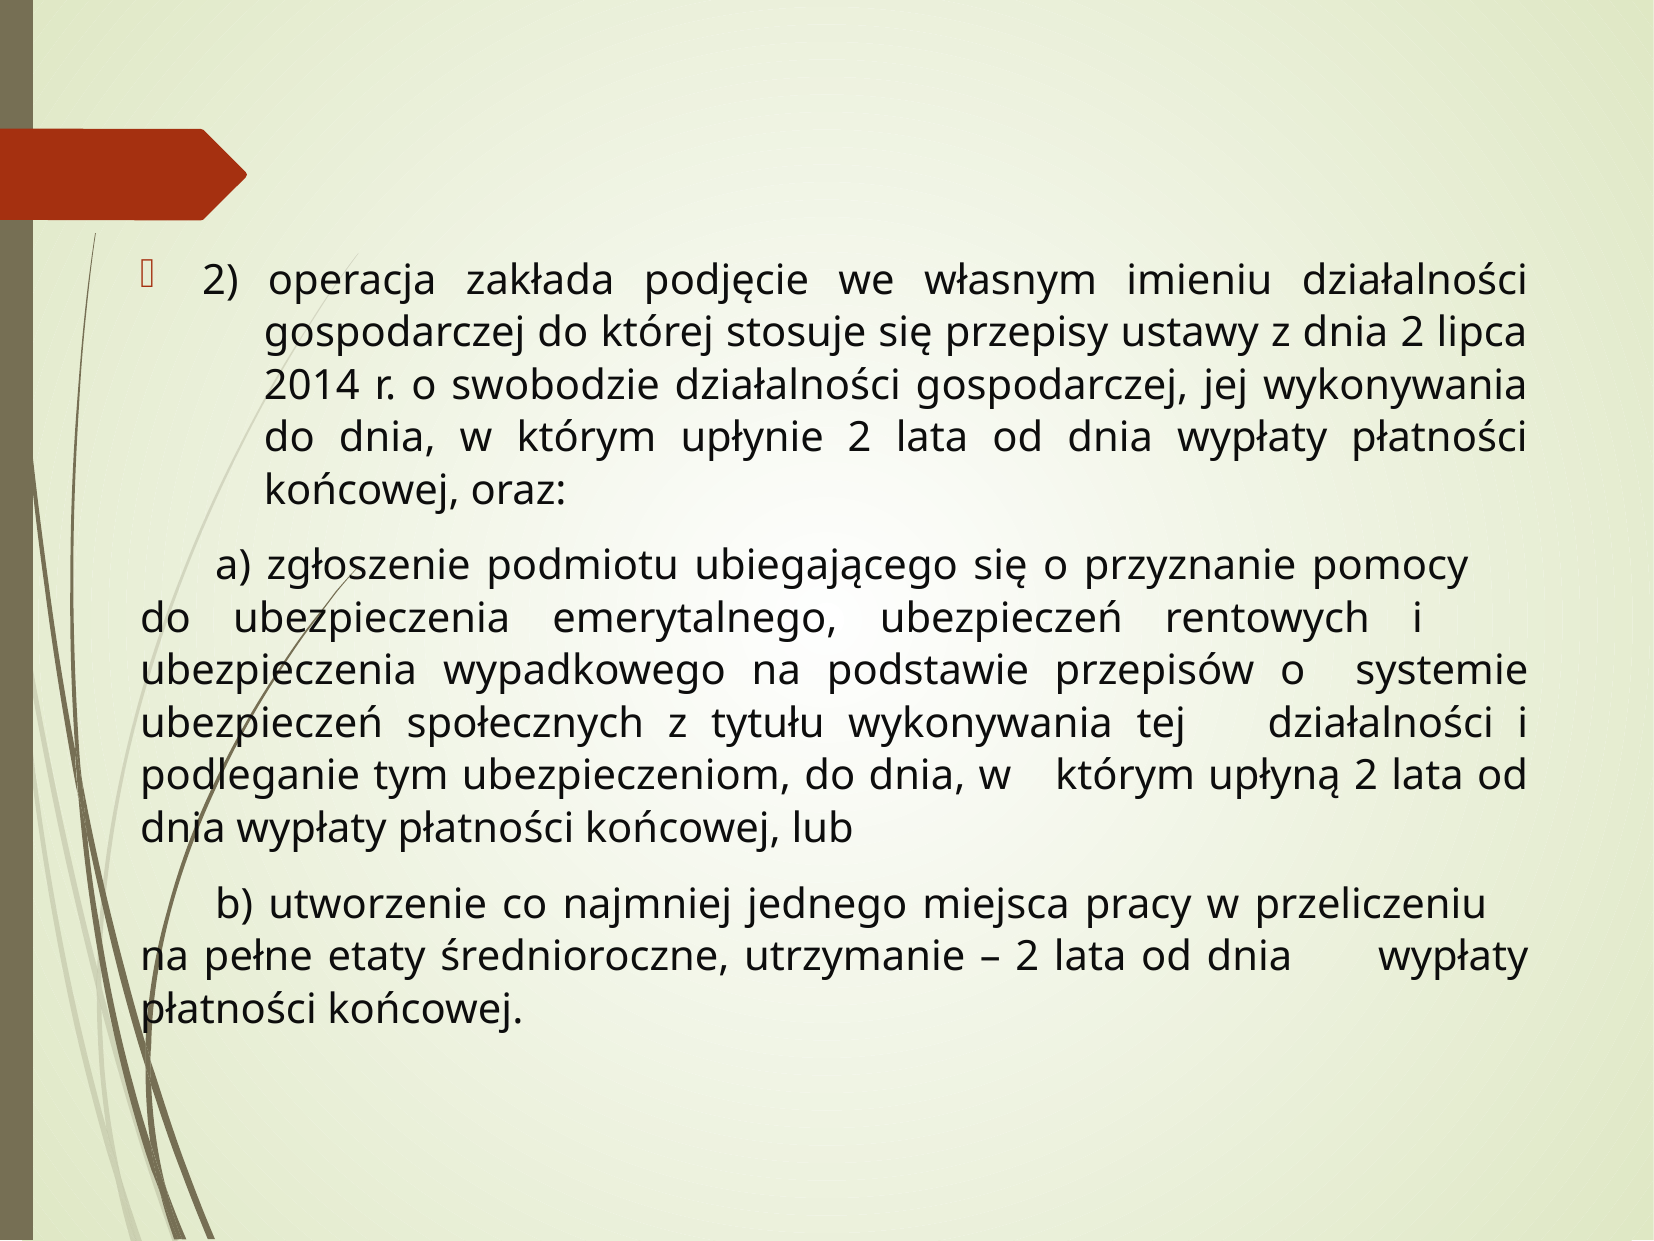

# 2) operacja zakłada podjęcie we własnym imieniu działalności gospodarczej do której stosuje się przepisy ustawy z dnia 2 lipca 2014 r. o swobodzie działalności gospodarczej, jej wykonywania do dnia, w którym upłynie 2 lata od dnia wypłaty płatności końcowej, oraz:
	a) zgłoszenie podmiotu ubiegającego się o przyznanie pomocy 	do ubezpieczenia emerytalnego, ubezpieczeń rentowych i 	ubezpieczenia wypadkowego na podstawie przepisów o 	systemie ubezpieczeń społecznych z tytułu wykonywania tej 	działalności i podleganie tym ubezpieczeniom, do dnia, w 	którym upłyną 2 lata od dnia wypłaty płatności końcowej, lub
	b) utworzenie co najmniej jednego miejsca pracy w przeliczeniu 	na pełne etaty średnioroczne, utrzymanie – 2 lata od dnia 	wypłaty płatności końcowej.